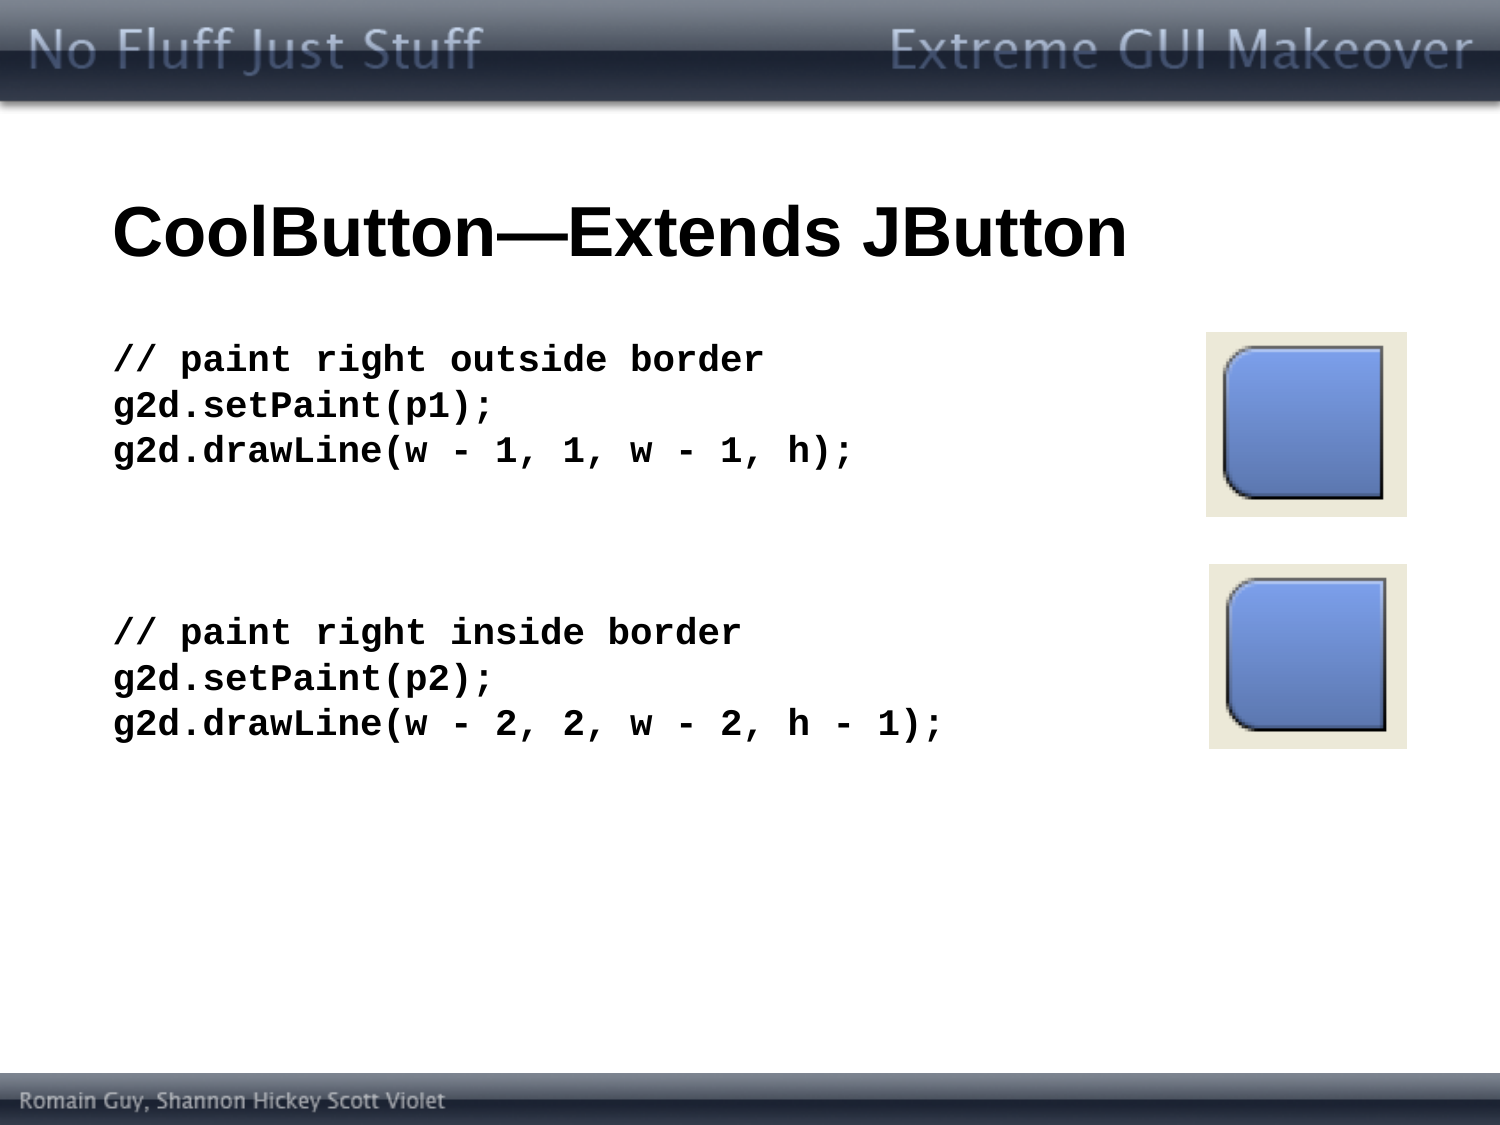

# CoolButton—Extends JButton
// paint right outside border
g2d.setPaint(p1);
g2d.drawLine(w - 1, 1, w - 1, h);
// paint right inside border
g2d.setPaint(p2);
g2d.drawLine(w - 2, 2, w - 2, h - 1);